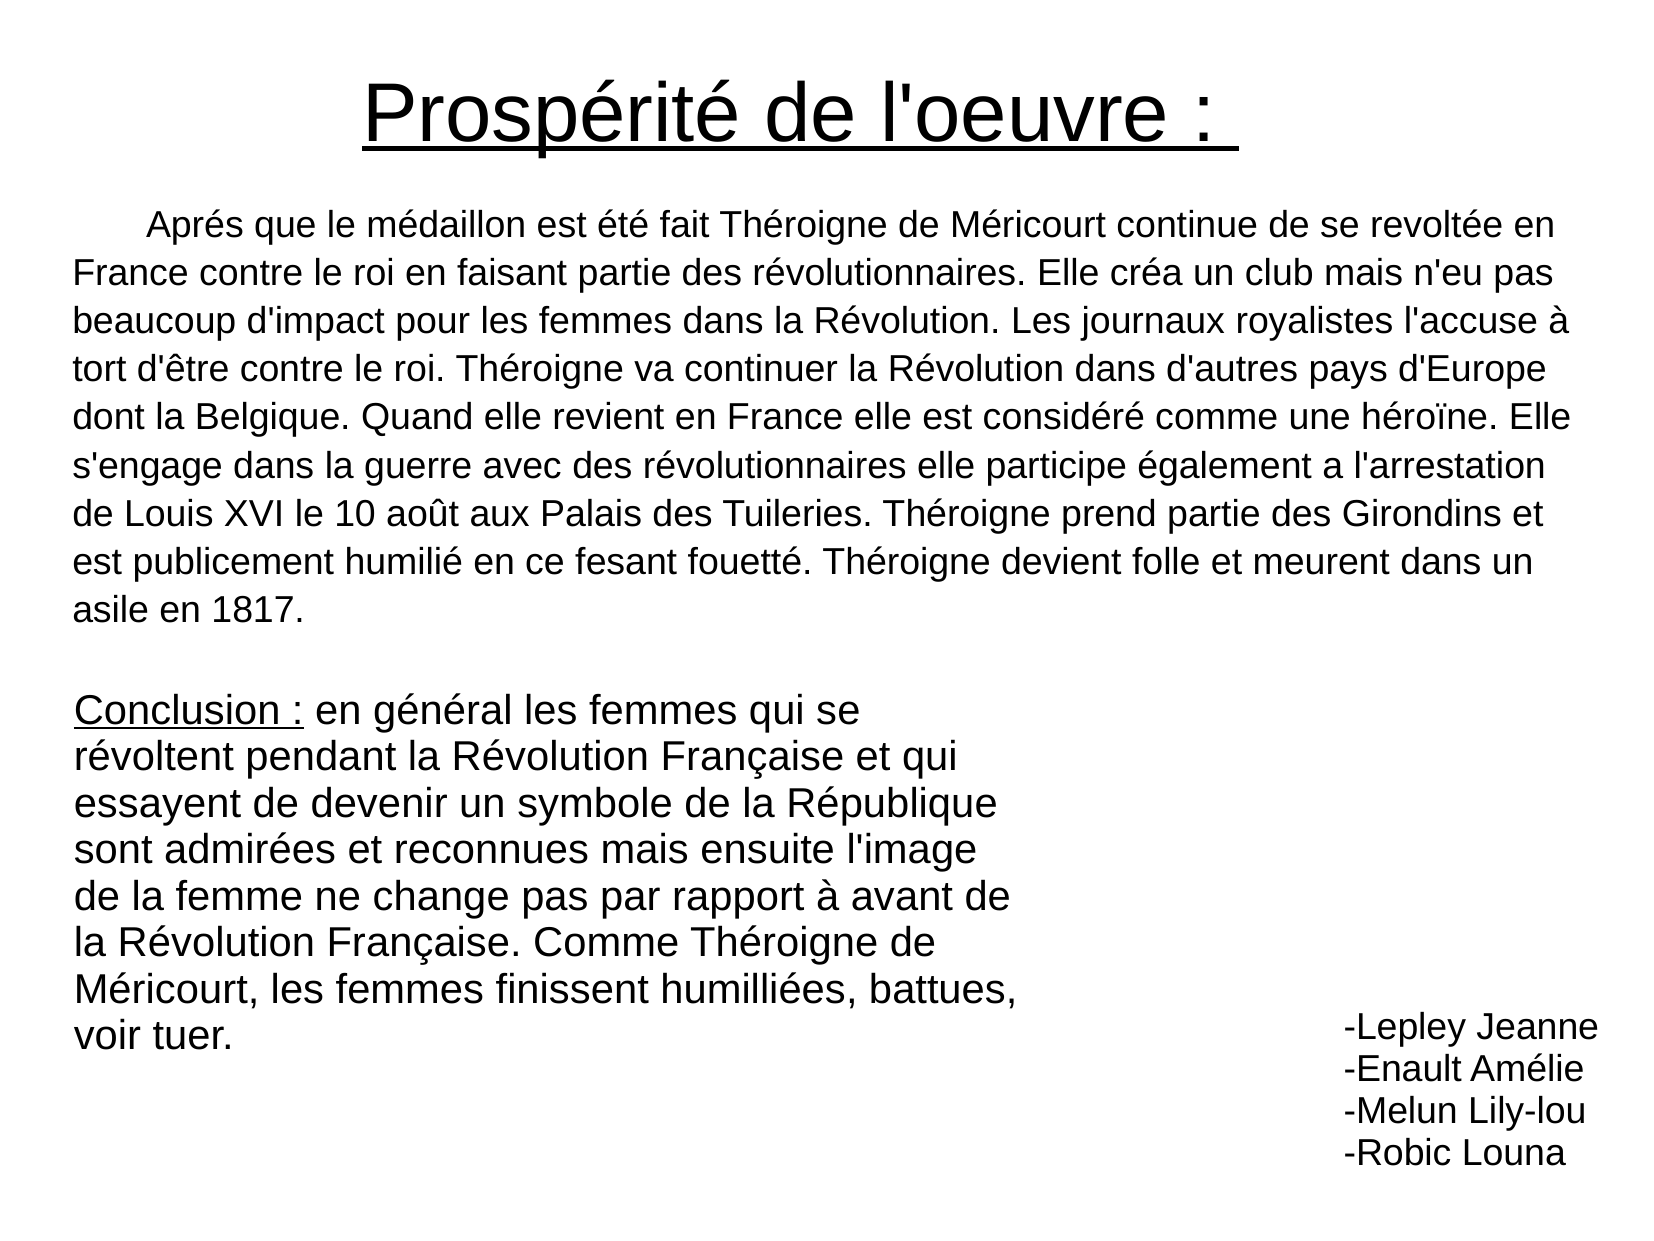

Prospérité de l'oeuvre :
	Aprés que le médaillon est été fait Théroigne de Méricourt continue de se revoltée en France contre le roi en faisant partie des révolutionnaires. Elle créa un club mais n'eu pas beaucoup d'impact pour les femmes dans la Révolution. Les journaux royalistes l'accuse à tort d'être contre le roi. Théroigne va continuer la Révolution dans d'autres pays d'Europe dont la Belgique. Quand elle revient en France elle est considéré comme une héroïne. Elle s'engage dans la guerre avec des révolutionnaires elle participe également a l'arrestation de Louis XVI le 10 août aux Palais des Tuileries. Théroigne prend partie des Girondins et est publicement humilié en ce fesant fouetté. Théroigne devient folle et meurent dans un asile en 1817.
Conclusion : en général les femmes qui se révoltent pendant la Révolution Française et qui essayent de devenir un symbole de la République sont admirées et reconnues mais ensuite l'image de la femme ne change pas par rapport à avant de la Révolution Française. Comme Théroigne de Méricourt, les femmes finissent humilliées, battues, voir tuer.
-Lepley Jeanne
-Enault Amélie
-Melun Lily-lou
-Robic Louna